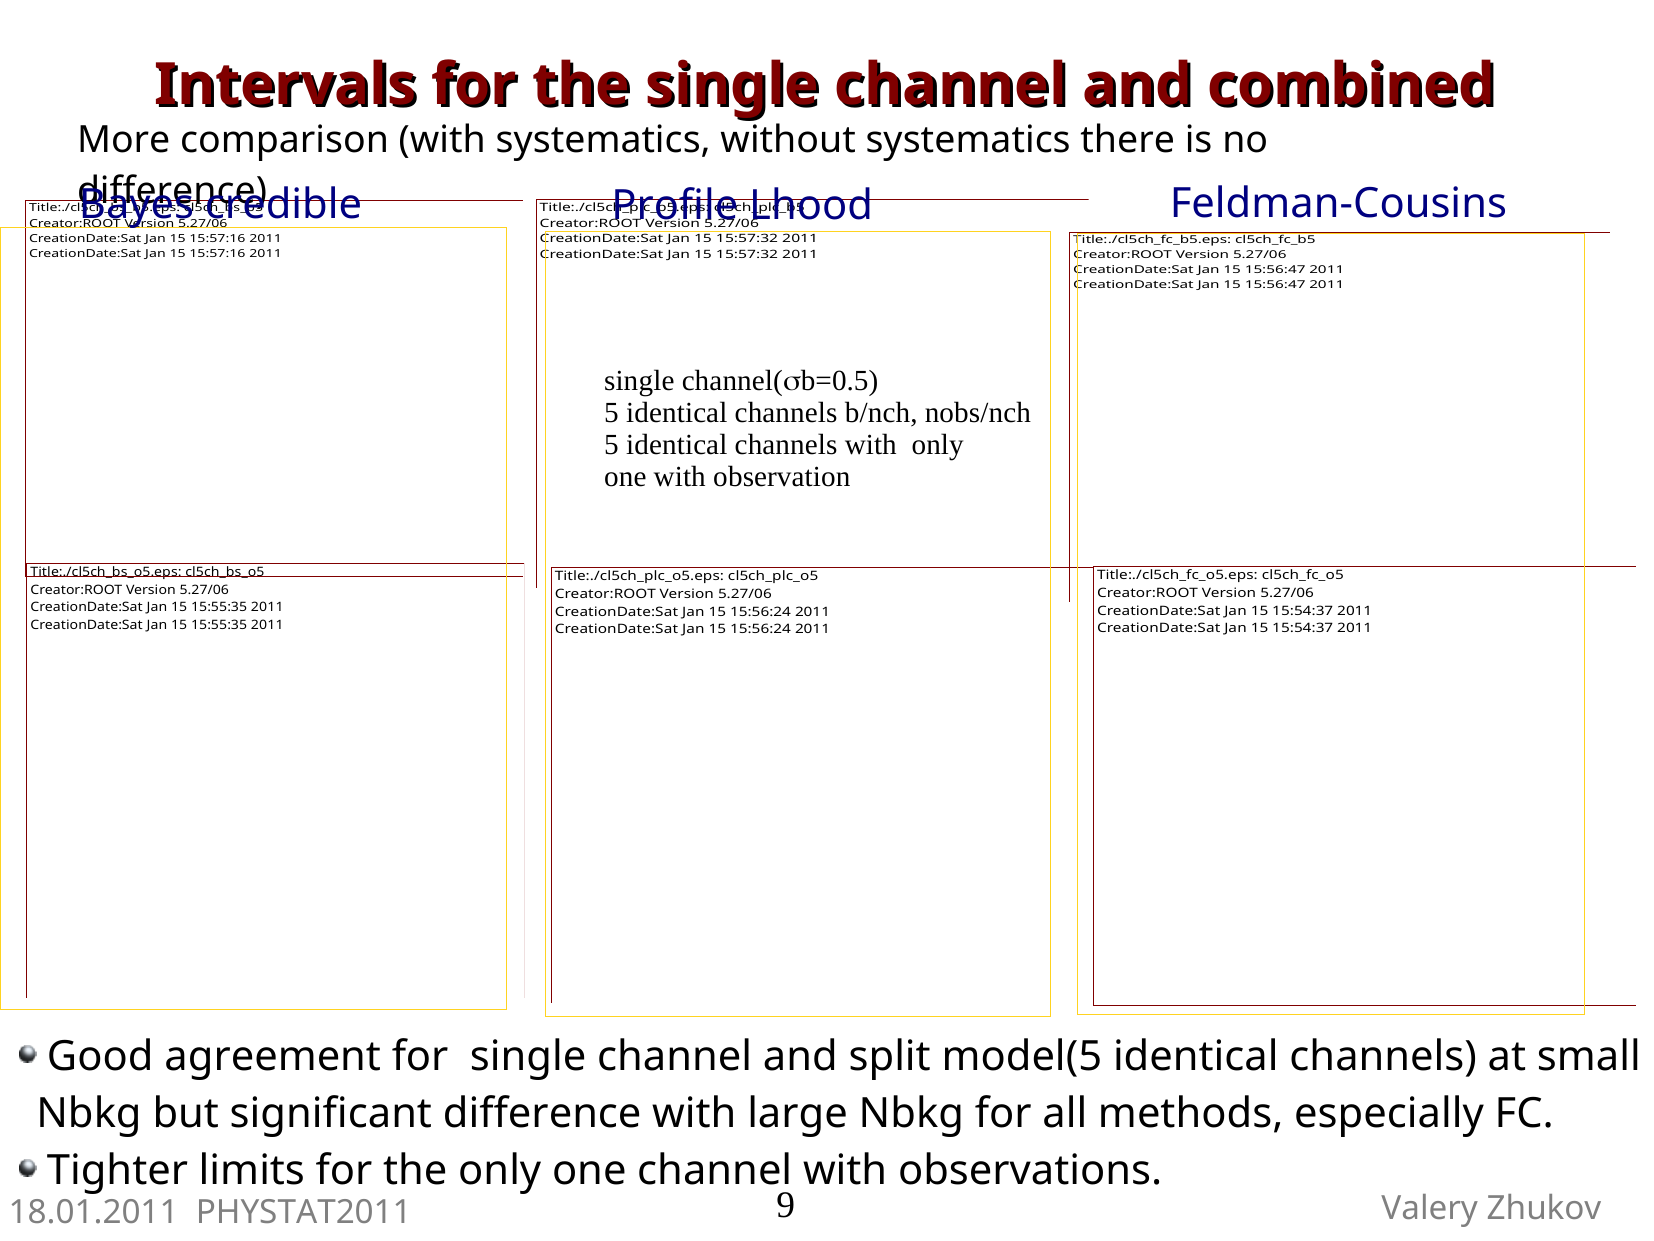

# Intervals for the single channel and combined
More comparison (with systematics, without systematics there is no difference)
Feldman-Cousins
Bayes credible
Profile Lhood
single channel(sb=0.5)
5 identical channels b/nch, nobs/nch
5 identical channels with only
one with observation
 Good agreement for single channel and split model(5 identical channels) at small
Nbkg but significant difference with large Nbkg for all methods, especially FC.
 Tighter limits for the only one channel with observations.